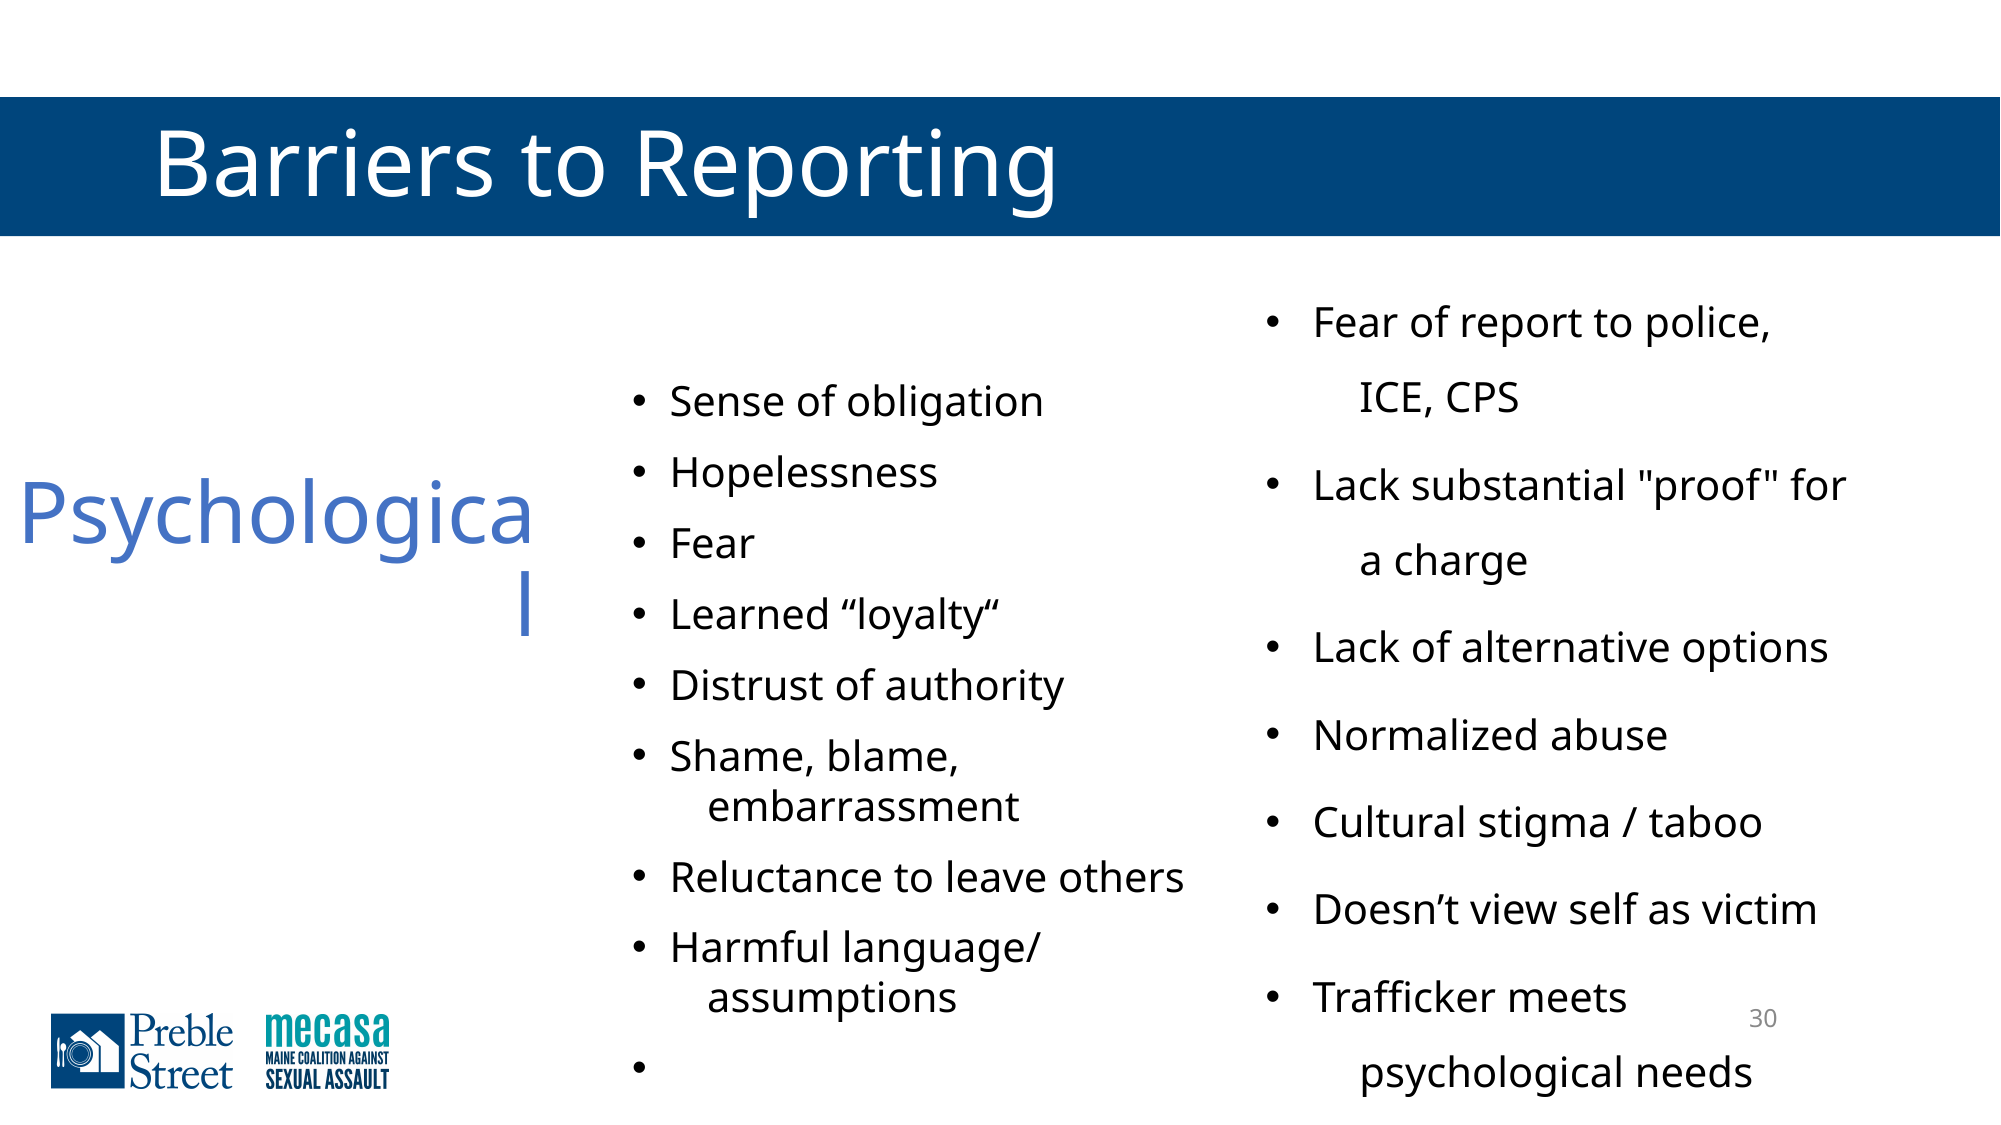

Barriers to Reporting
# Psychological
Fear of report to police, ICE, CPS
Lack substantial "proof" for a charge
Lack of alternative options
Normalized abuse
Cultural stigma / taboo
Doesn’t view self as victim
Trafficker meets psychological needs
Sense of obligation
Hopelessness
Fear
Learned “loyalty“
Distrust of authority
Shame, blame, embarrassment
Reluctance to leave others
Harmful language/assumptions
30